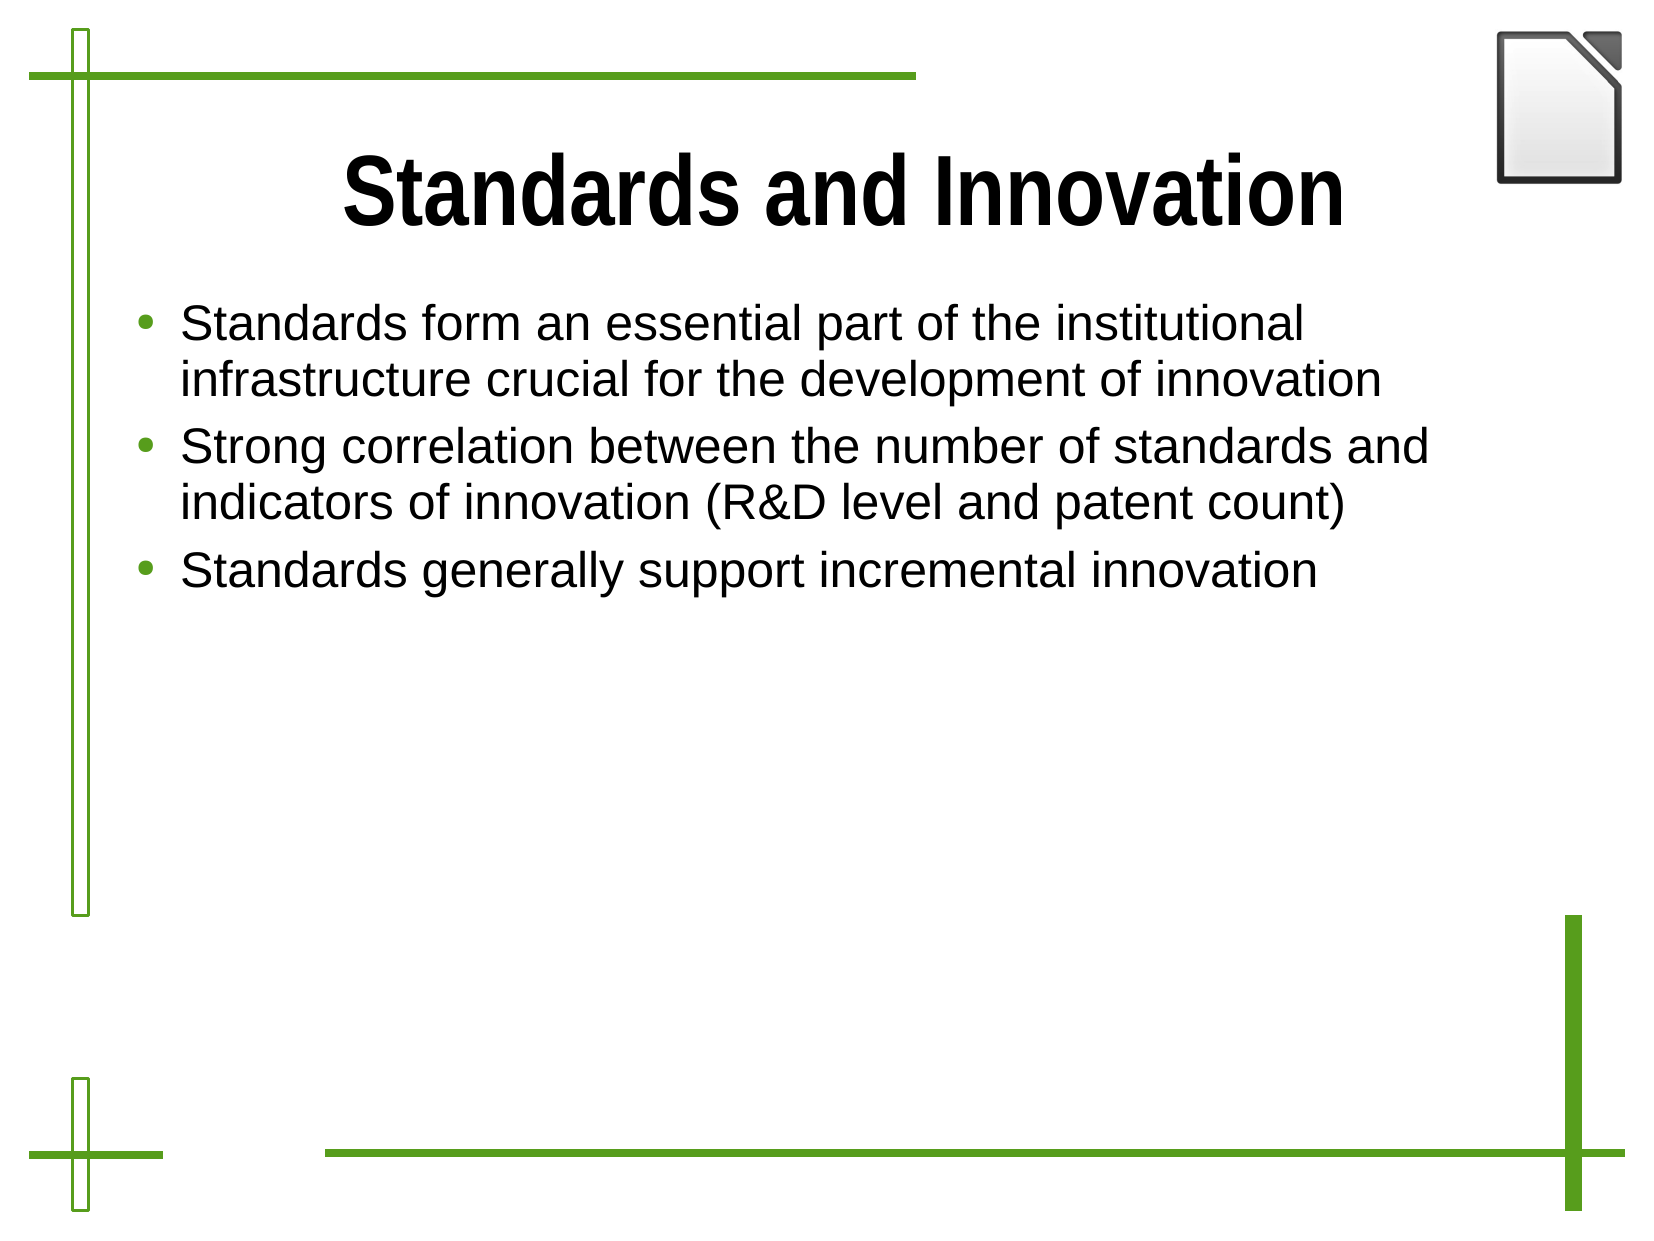

# Standards and Innovation
Standards form an essential part of the institutional infrastructure crucial for the development of innovation
Strong correlation between the number of standards and indicators of innovation (R&D level and patent count)
Standards generally support incremental innovation